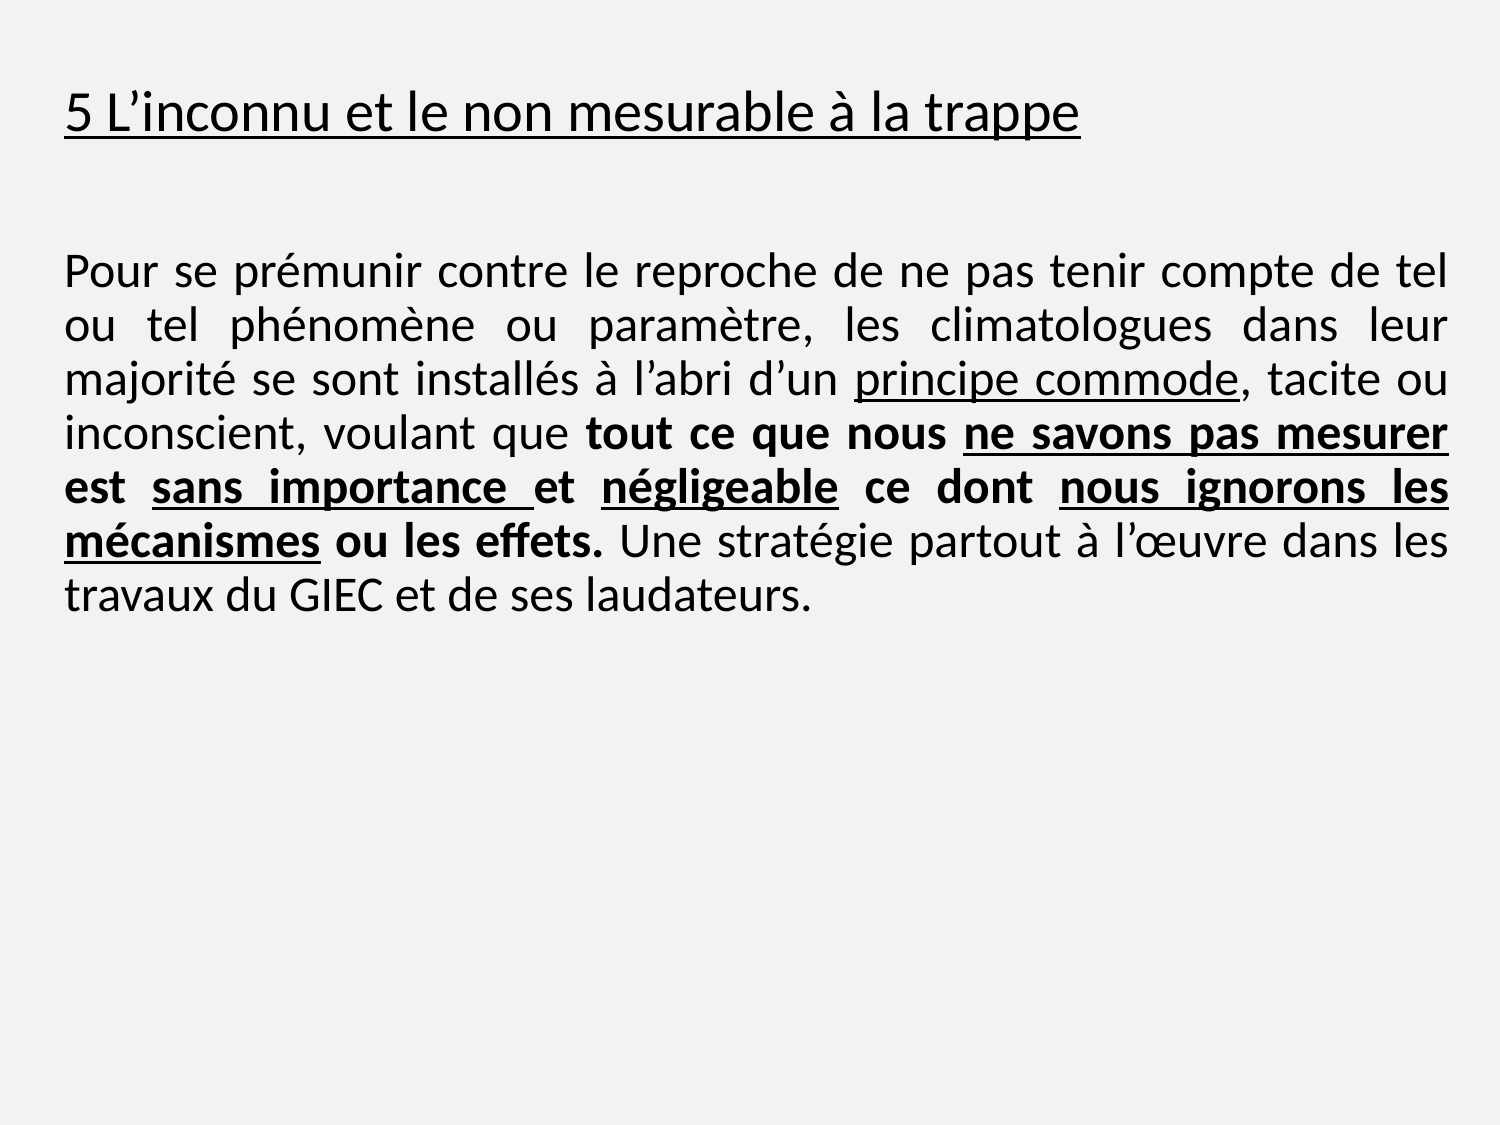

# 5 L’inconnu et le non mesurable à la trappe
Pour se prémunir contre le reproche de ne pas tenir compte de tel ou tel phénomène ou paramètre, les climatologues dans leur majorité se sont installés à l’abri d’un principe commode, tacite ou inconscient, voulant que tout ce que nous ne savons pas mesurer est sans importance et négligeable ce dont nous ignorons les mécanismes ou les effets. Une stratégie partout à l’œuvre dans les travaux du GIEC et de ses laudateurs.